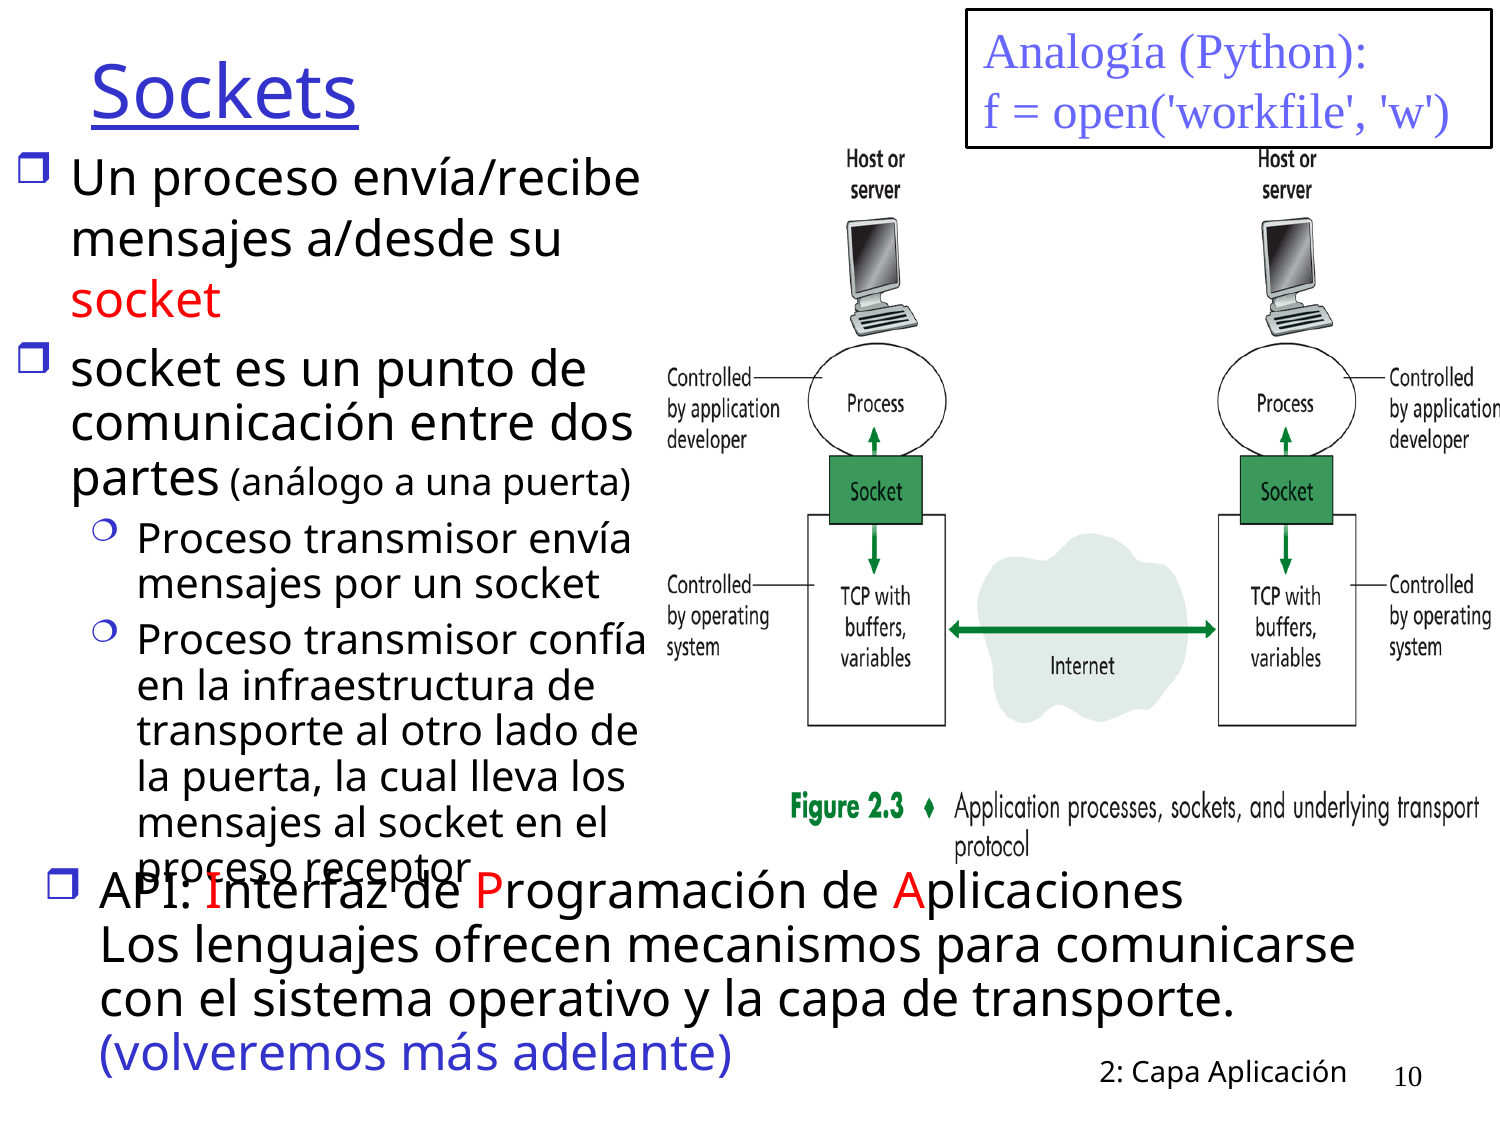

Analogía (Python):
f = open('workfile', 'w')
# Sockets
Un proceso envía/recibe mensajes a/desde su socket
socket es un punto de comunicación entre dos partes (análogo a una puerta)
Proceso transmisor envía mensajes por un socket
Proceso transmisor confía en la infraestructura de transporte al otro lado de la puerta, la cual lleva los mensajes al socket en el proceso receptor
API: Interfaz de Programación de Aplicaciones
Los lenguajes ofrecen mecanismos para comunicarse con el sistema operativo y la capa de transporte. (volveremos más adelante)